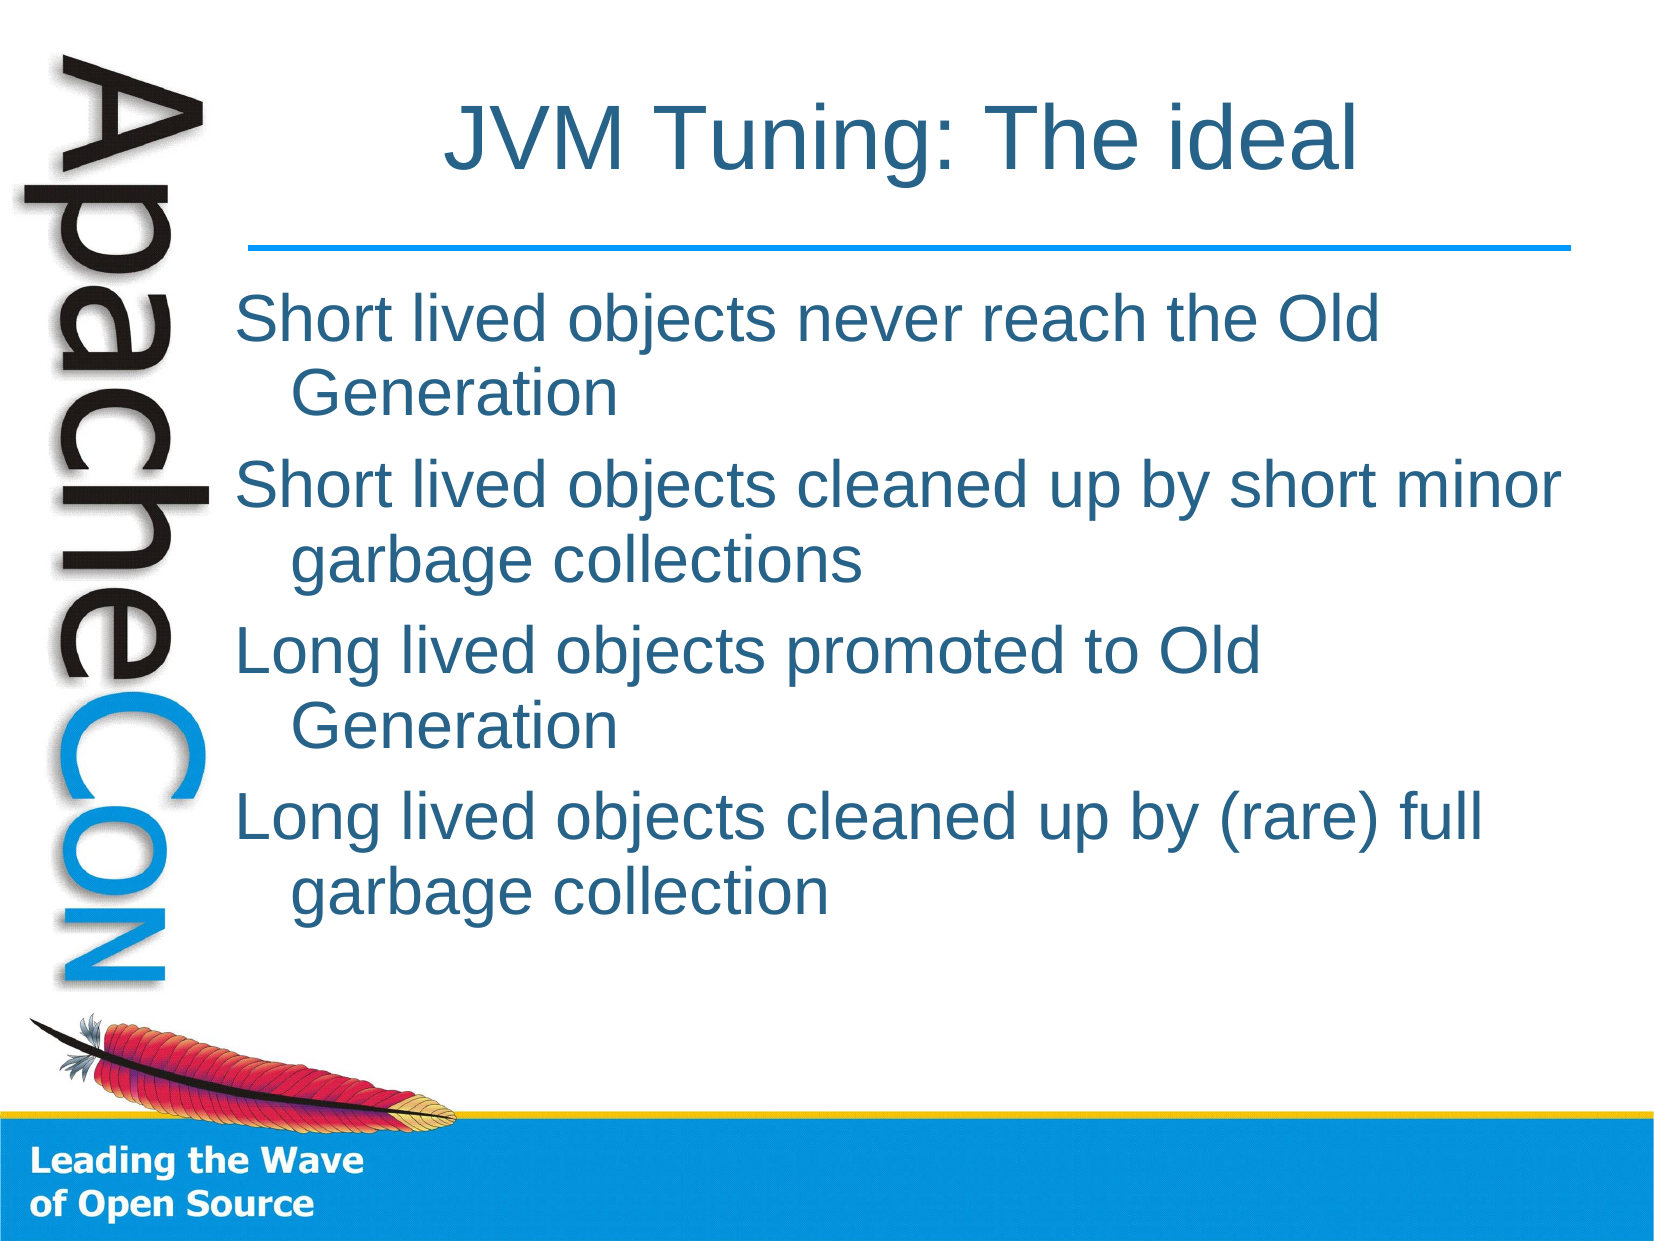

# JVM Tuning: The ideal
Short lived objects never reach the Old Generation
Short lived objects cleaned up by short minor garbage collections
Long lived objects promoted to Old Generation
Long lived objects cleaned up by (rare) full garbage collection